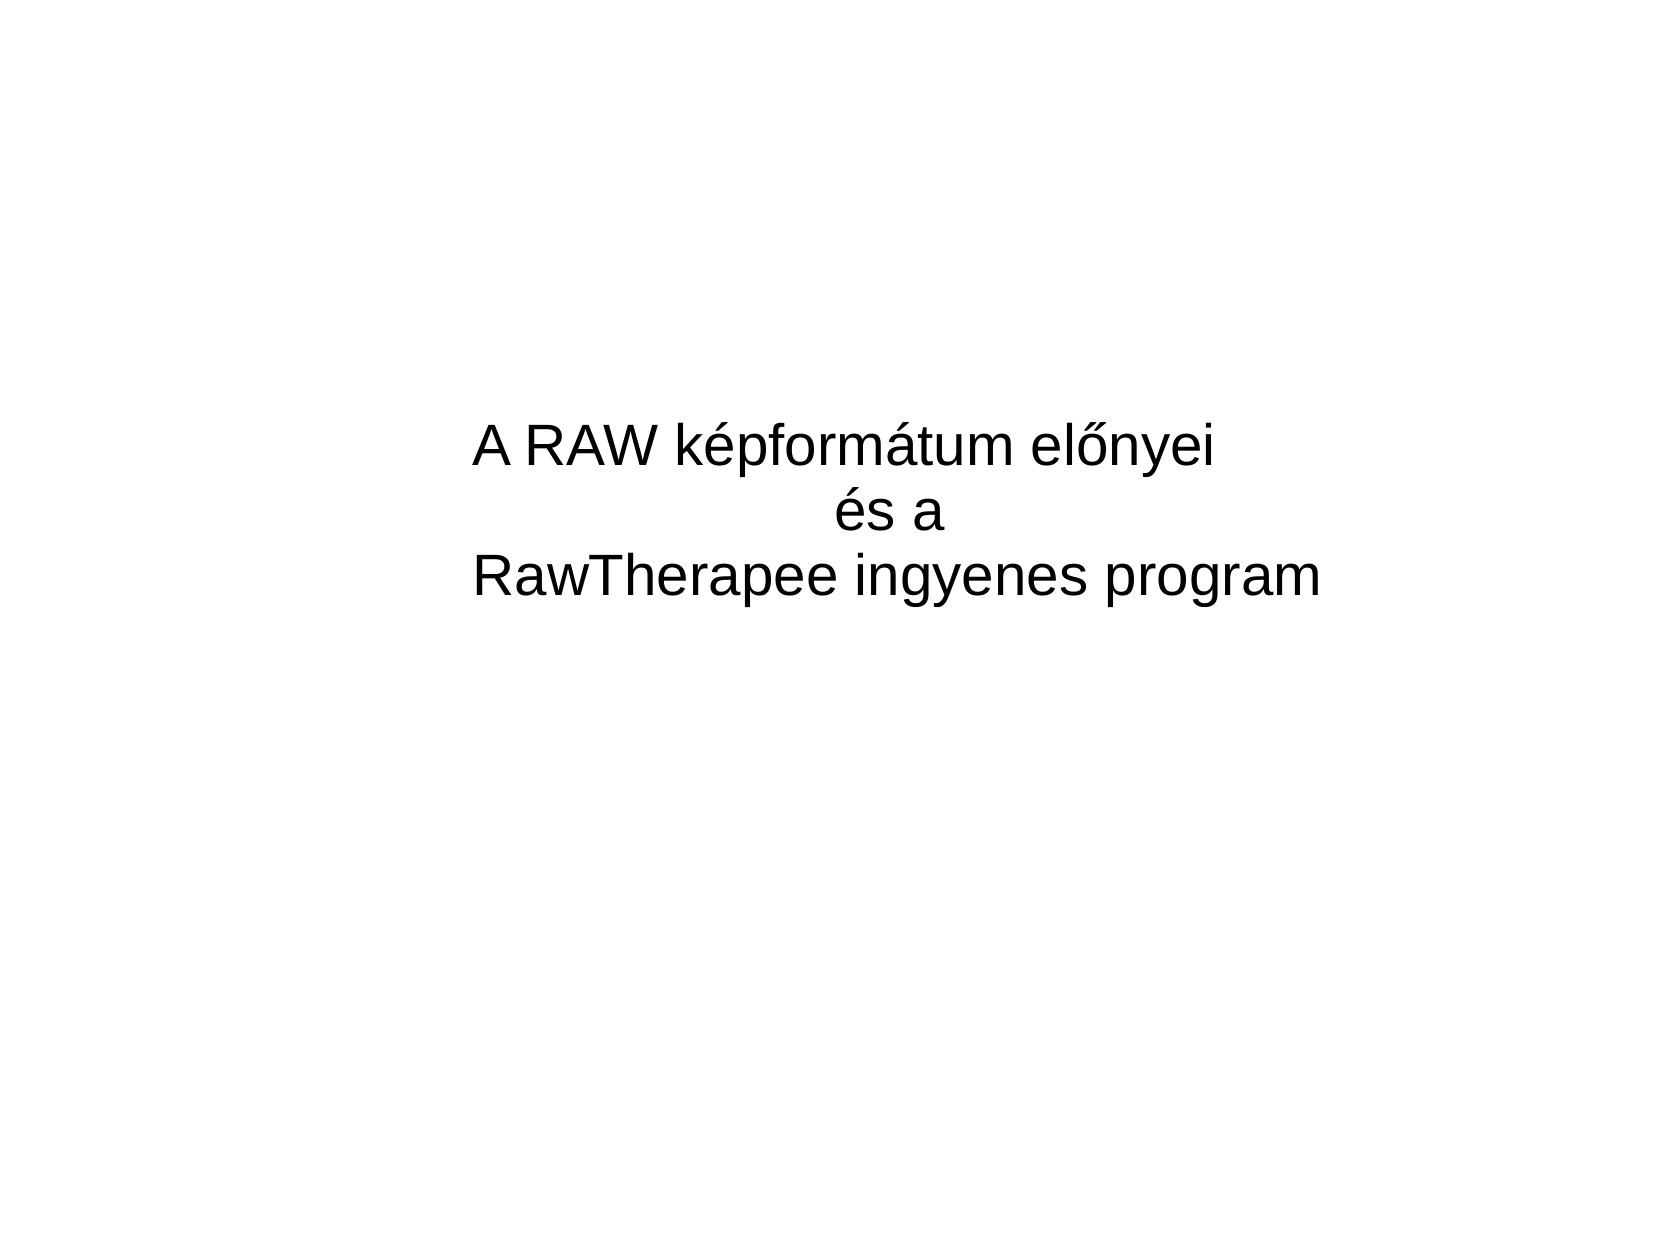

A RAW képformátum előnyei
és a
RawTherapee ingyenes program